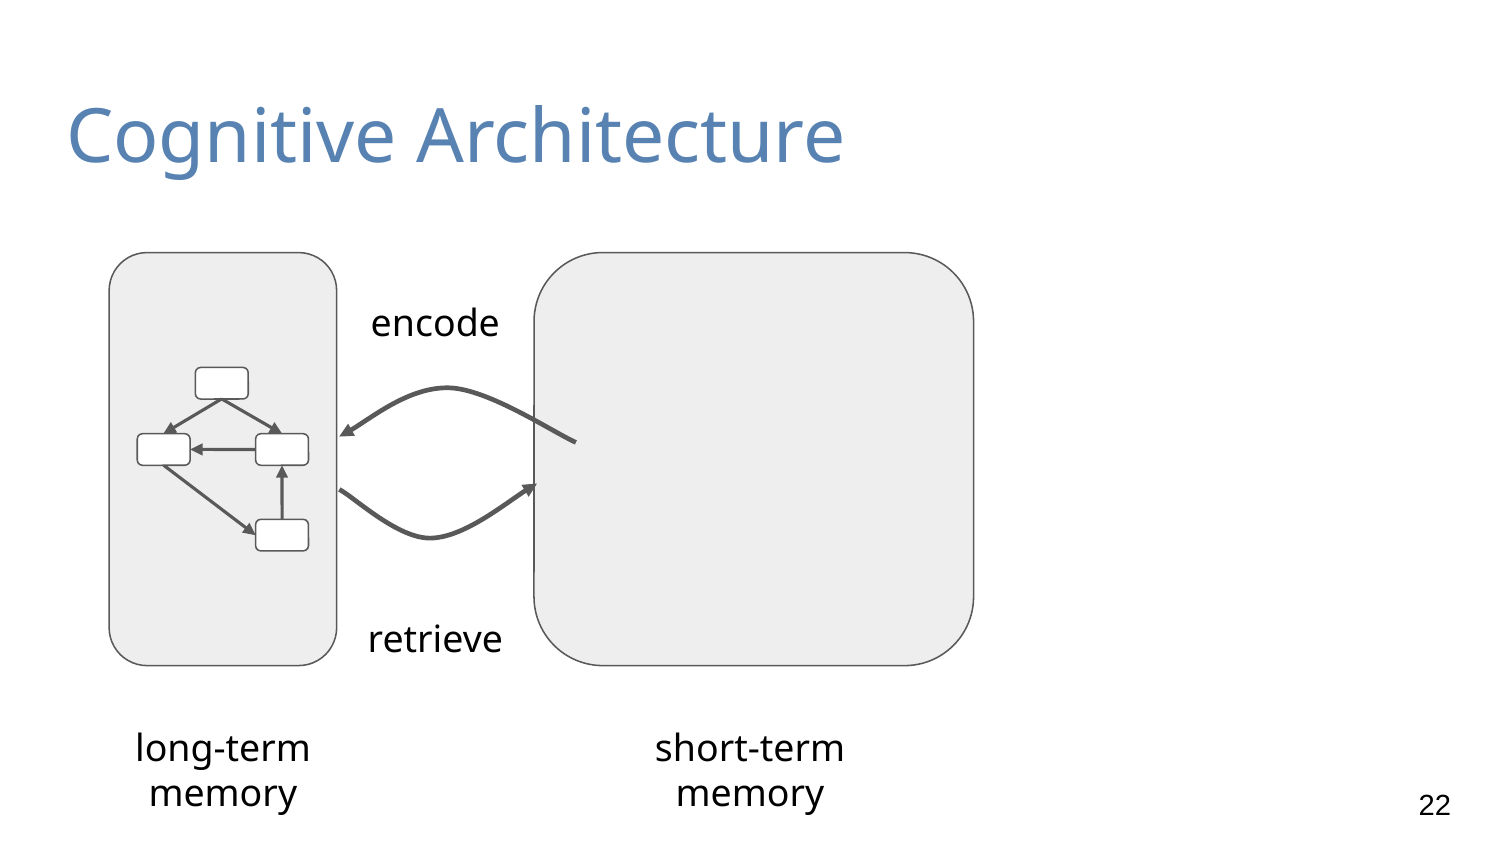

# Cognitive Architecture
encode
retrieve
long-term memory
short-term memory